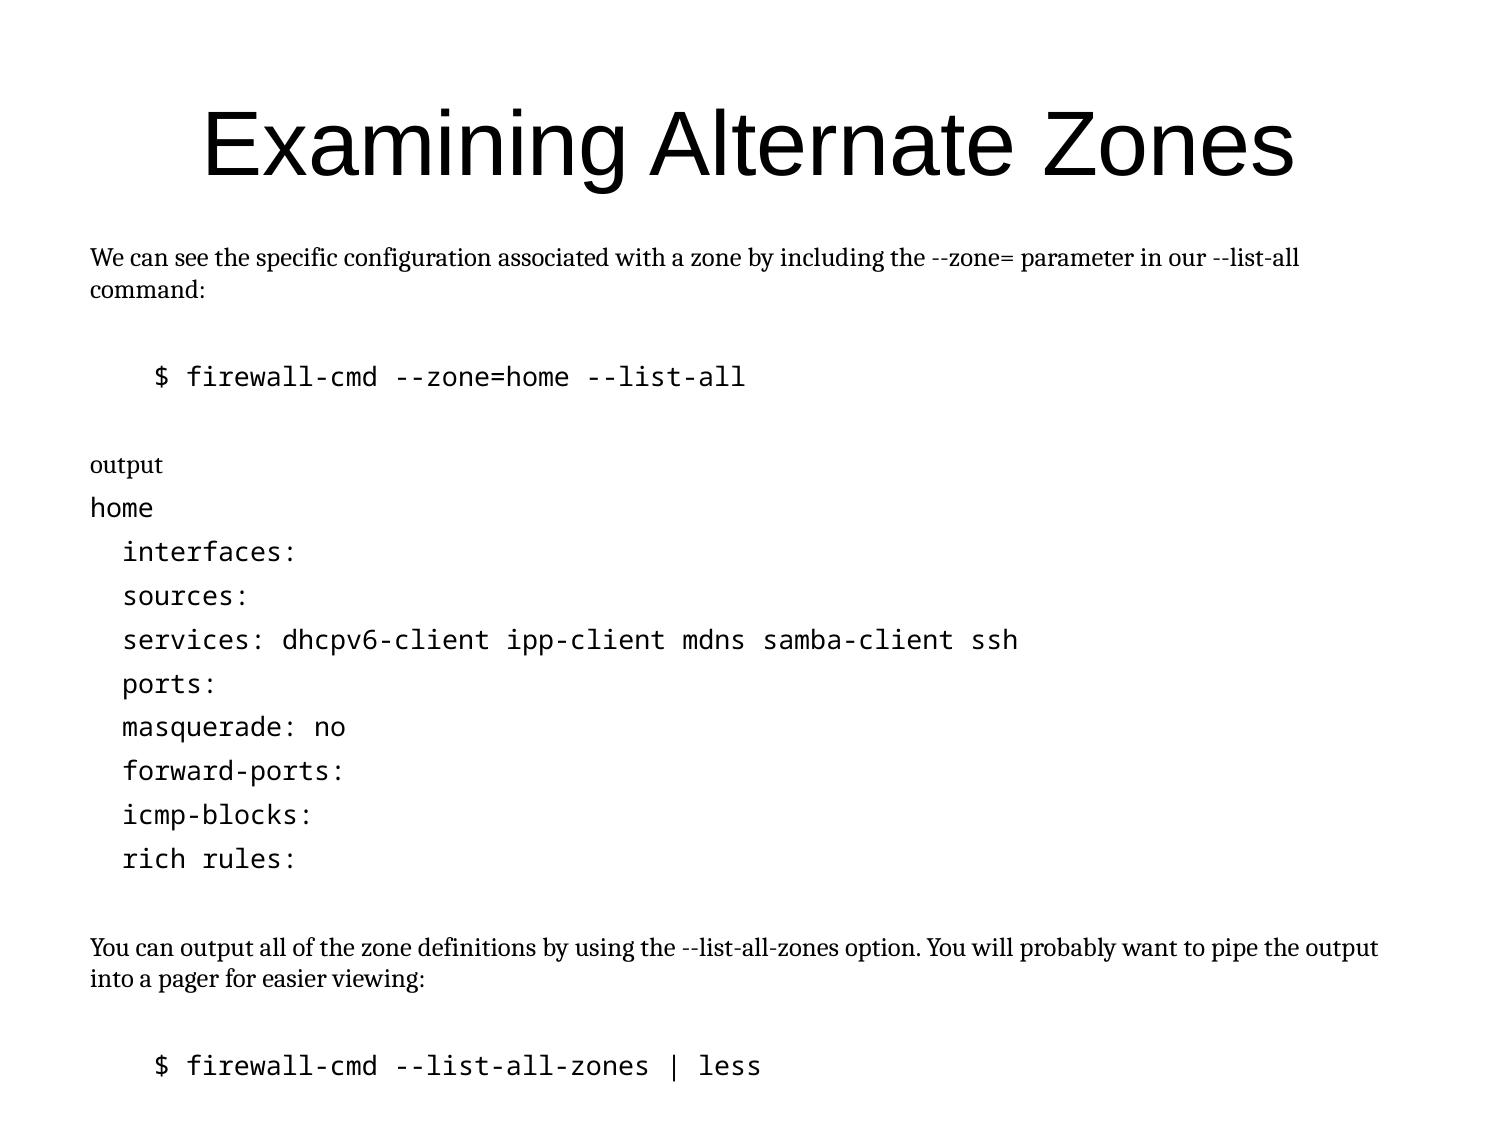

# Examining Alternate Zones
We can see the specific configuration associated with a zone by including the --zone= parameter in our --list-all command:
 $ firewall-cmd --zone=home --list-all
output
home
 interfaces:
 sources:
 services: dhcpv6-client ipp-client mdns samba-client ssh
 ports:
 masquerade: no
 forward-ports:
 icmp-blocks:
 rich rules:
You can output all of the zone definitions by using the --list-all-zones option. You will probably want to pipe the output into a pager for easier viewing:
 $ firewall-cmd --list-all-zones | less